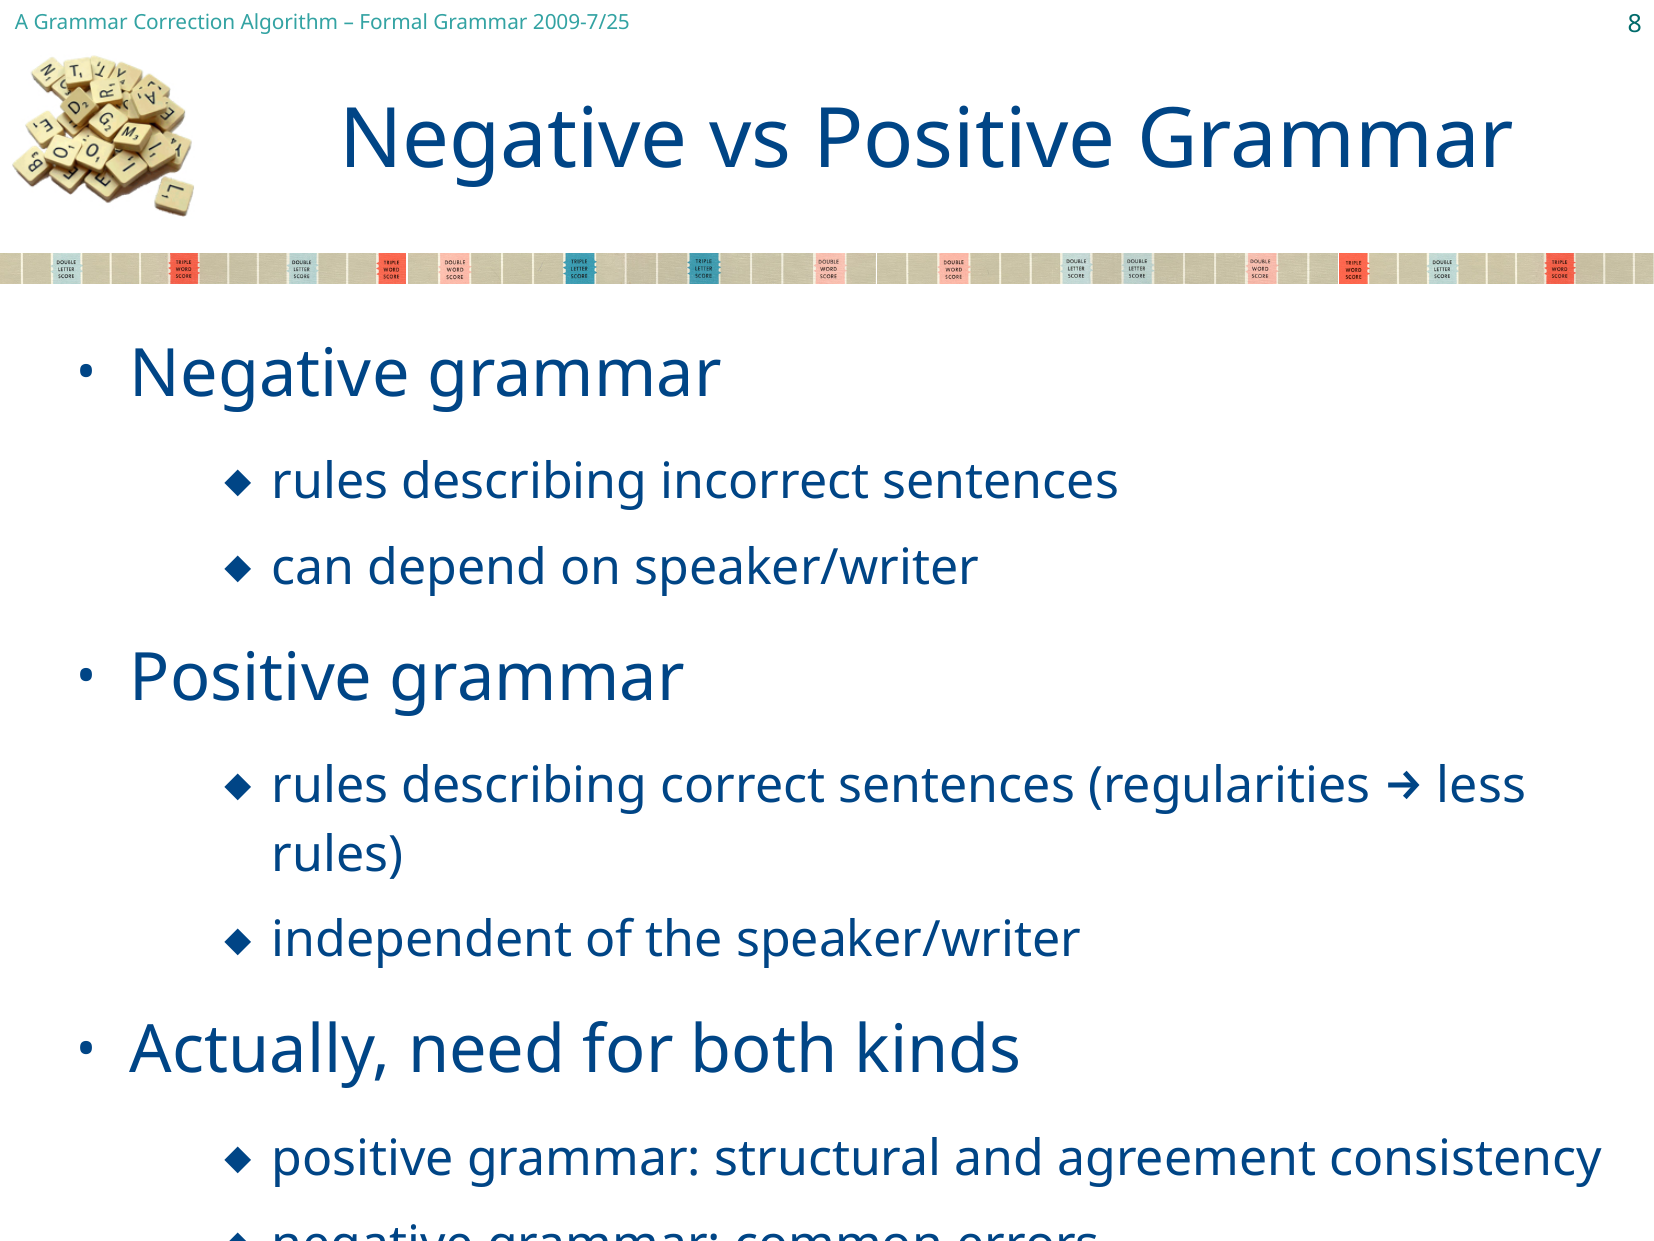

8
# Negative vs Positive Grammar
Negative grammar
rules describing incorrect sentences
can depend on speaker/writer
Positive grammar
rules describing correct sentences (regularities → less rules)
independent of the speaker/writer
Actually, need for both kinds
positive grammar: structural and agreement consistency
negative grammar: common errors
barbarisms, pleonasms, false friends, ...